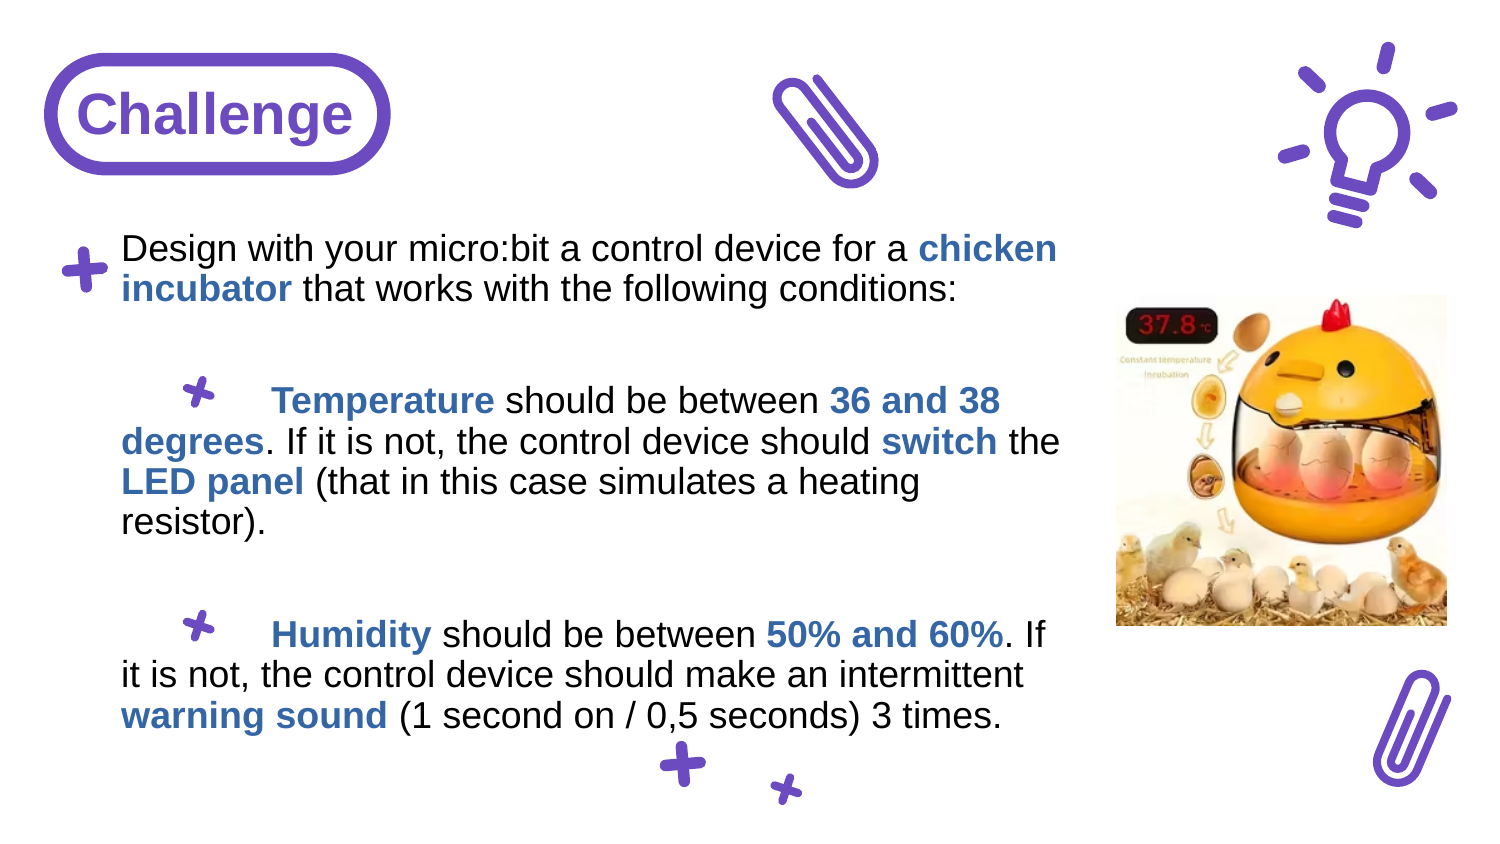

# Challenge
Design with your micro:bit a control device for a chicken incubator that works with the following conditions:
	Temperature should be between 36 and 38 degrees. If it is not, the control device should switch the LED panel (that in this case simulates a heating resistor).
	Humidity should be between 50% and 60%. If it is not, the control device should make an intermittent warning sound (1 second on / 0,5 seconds) 3 times.